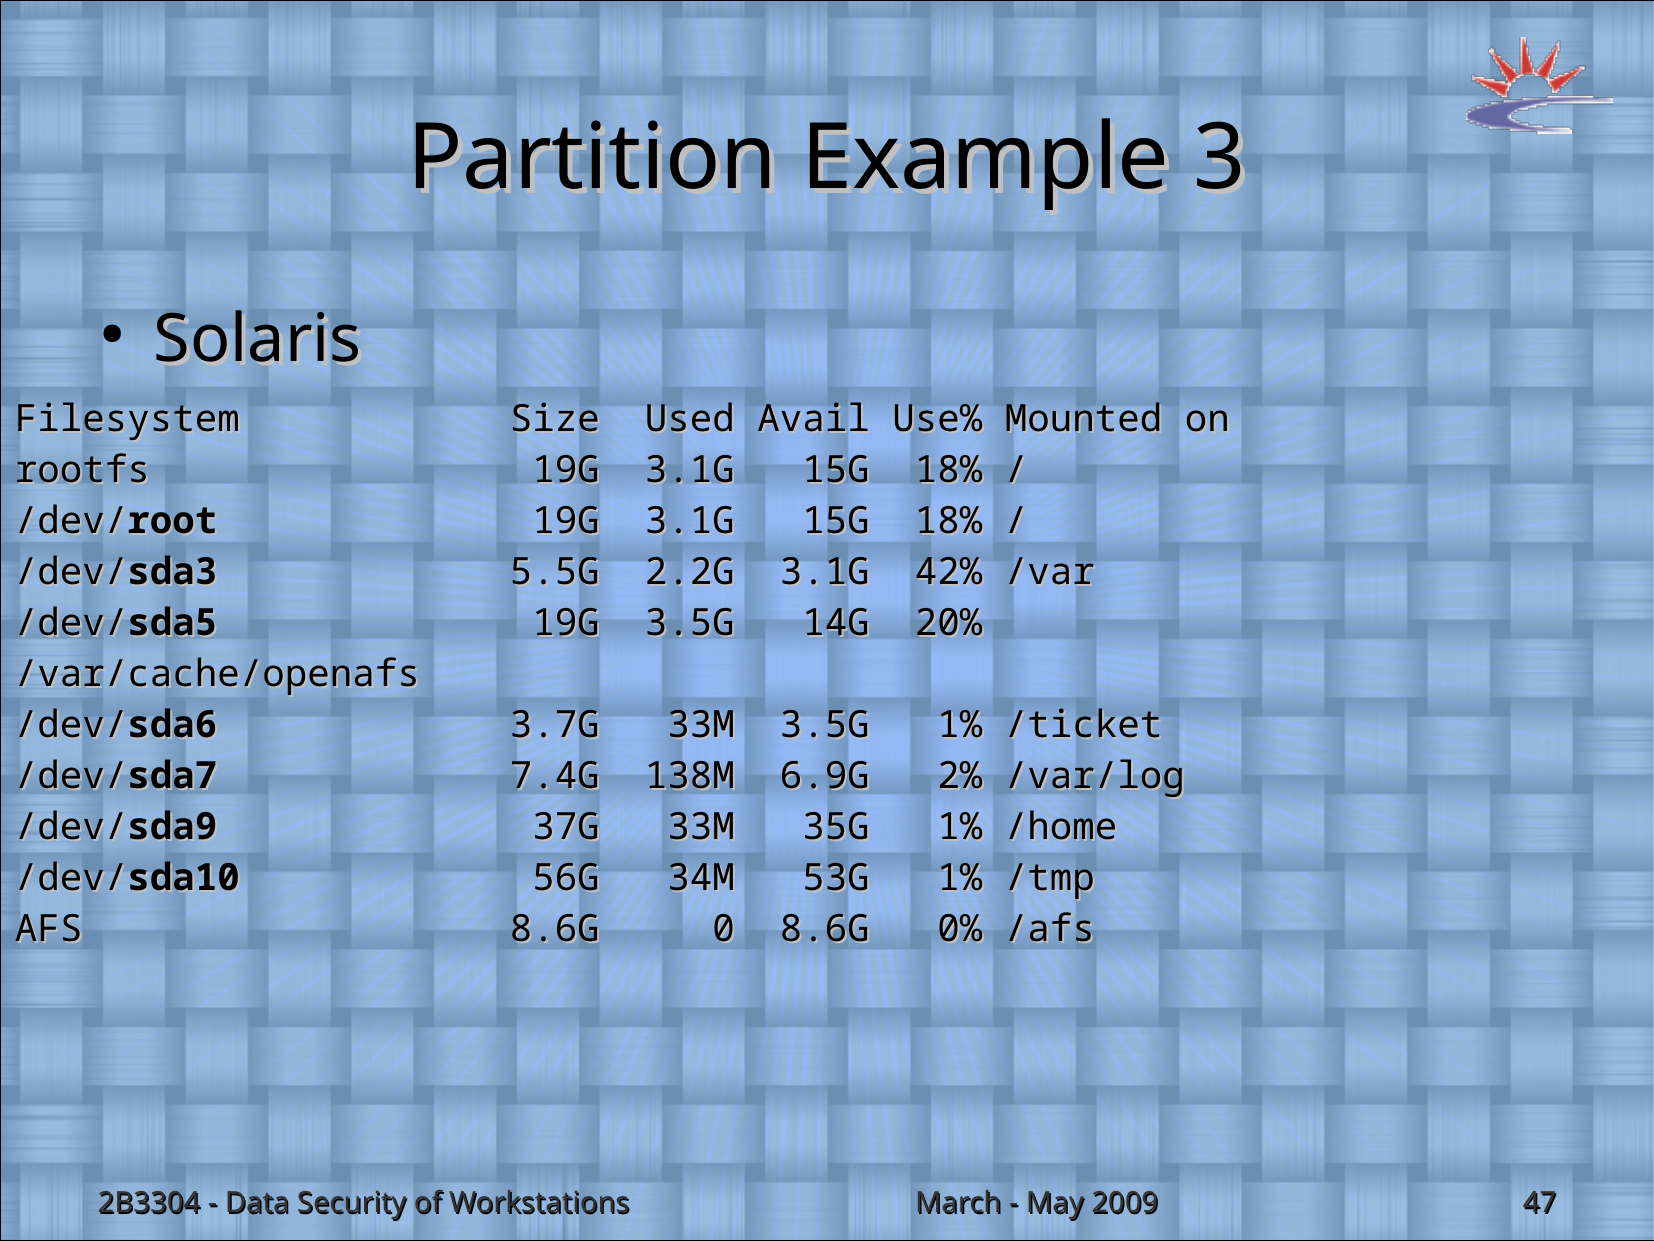

# Partition Example 3
Solaris
Filesystem Size Used Avail Use% Mounted on
rootfs 19G 3.1G 15G 18% /
/dev/root 19G 3.1G 15G 18% /
/dev/sda3 5.5G 2.2G 3.1G 42% /var
/dev/sda5 19G 3.5G 14G 20% /var/cache/openafs
/dev/sda6 3.7G 33M 3.5G 1% /ticket
/dev/sda7 7.4G 138M 6.9G 2% /var/log
/dev/sda9 37G 33M 35G 1% /home
/dev/sda10 56G 34M 53G 1% /tmp
AFS 8.6G 0 8.6G 0% /afs